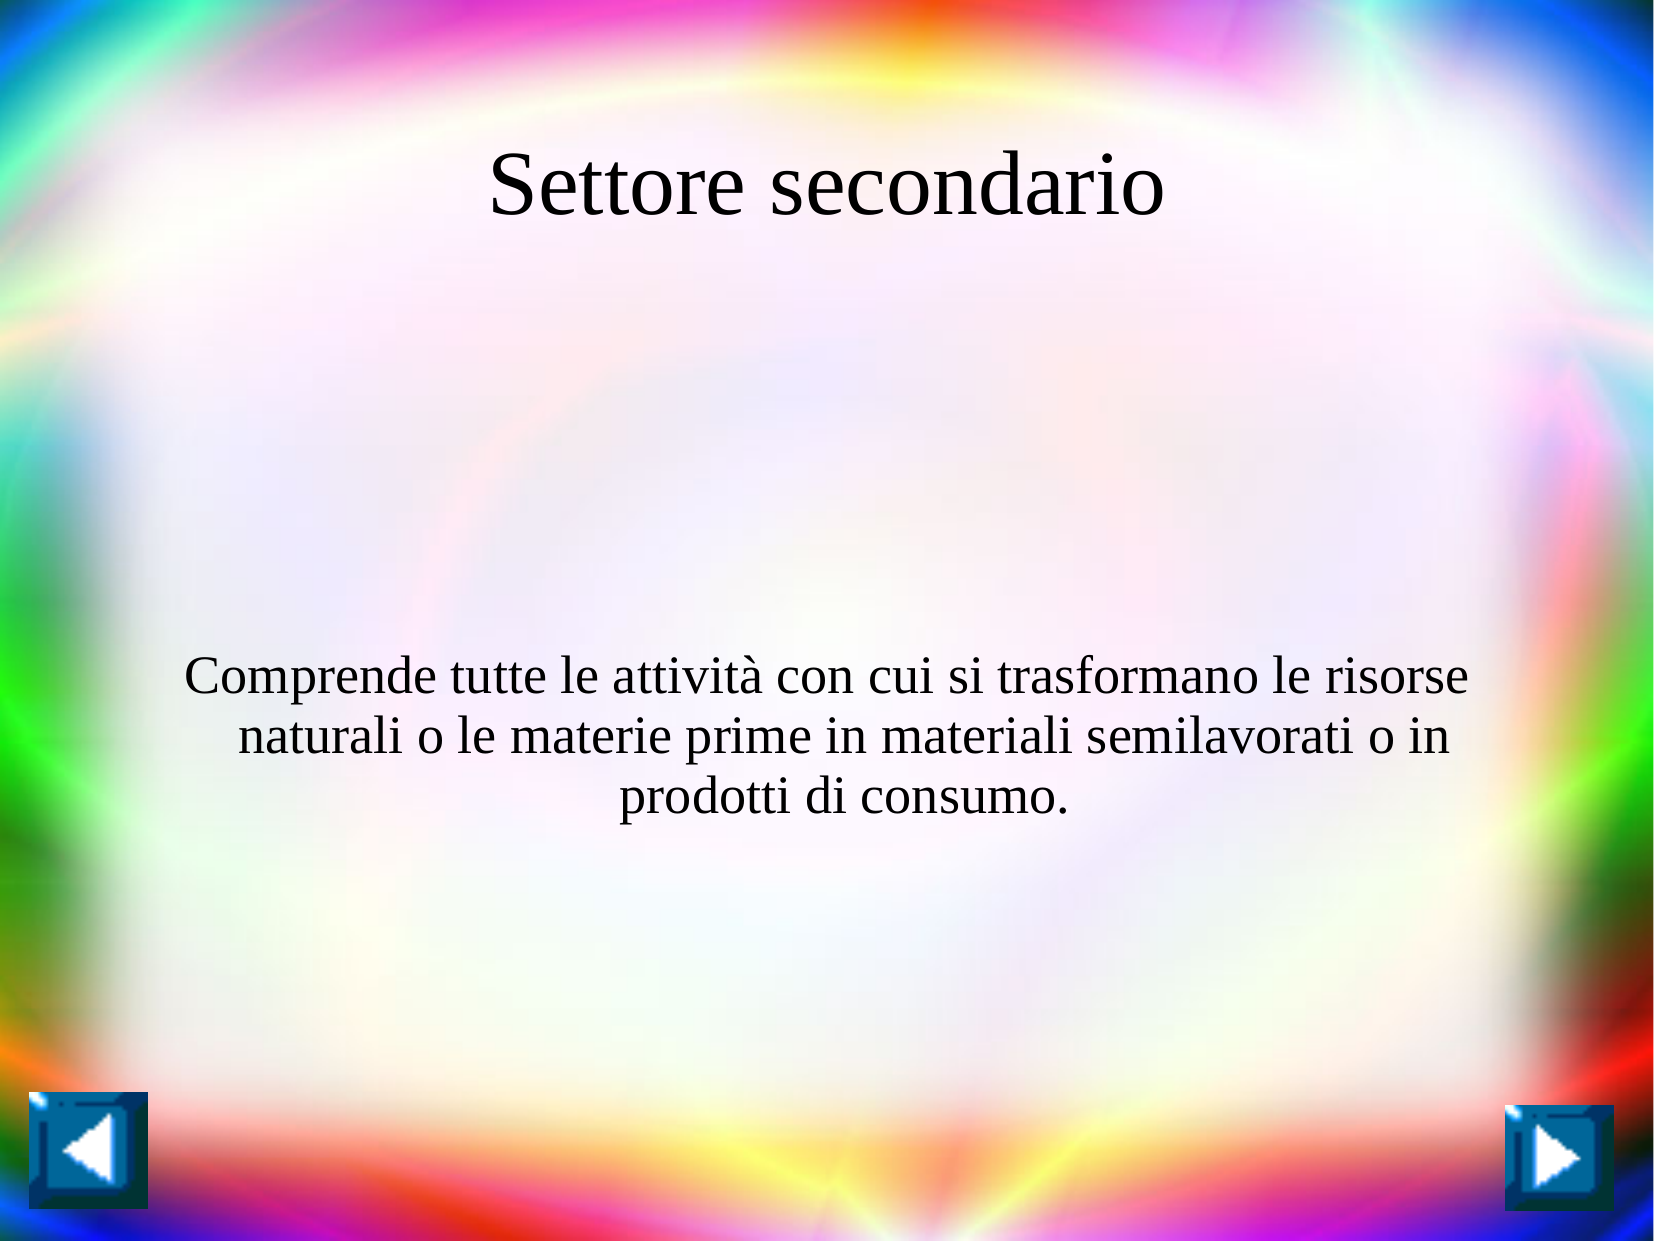

# Settore secondario
Comprende tutte le attività con cui si trasformano le risorse naturali o le materie prime in materiali semilavorati o in prodotti di consumo.